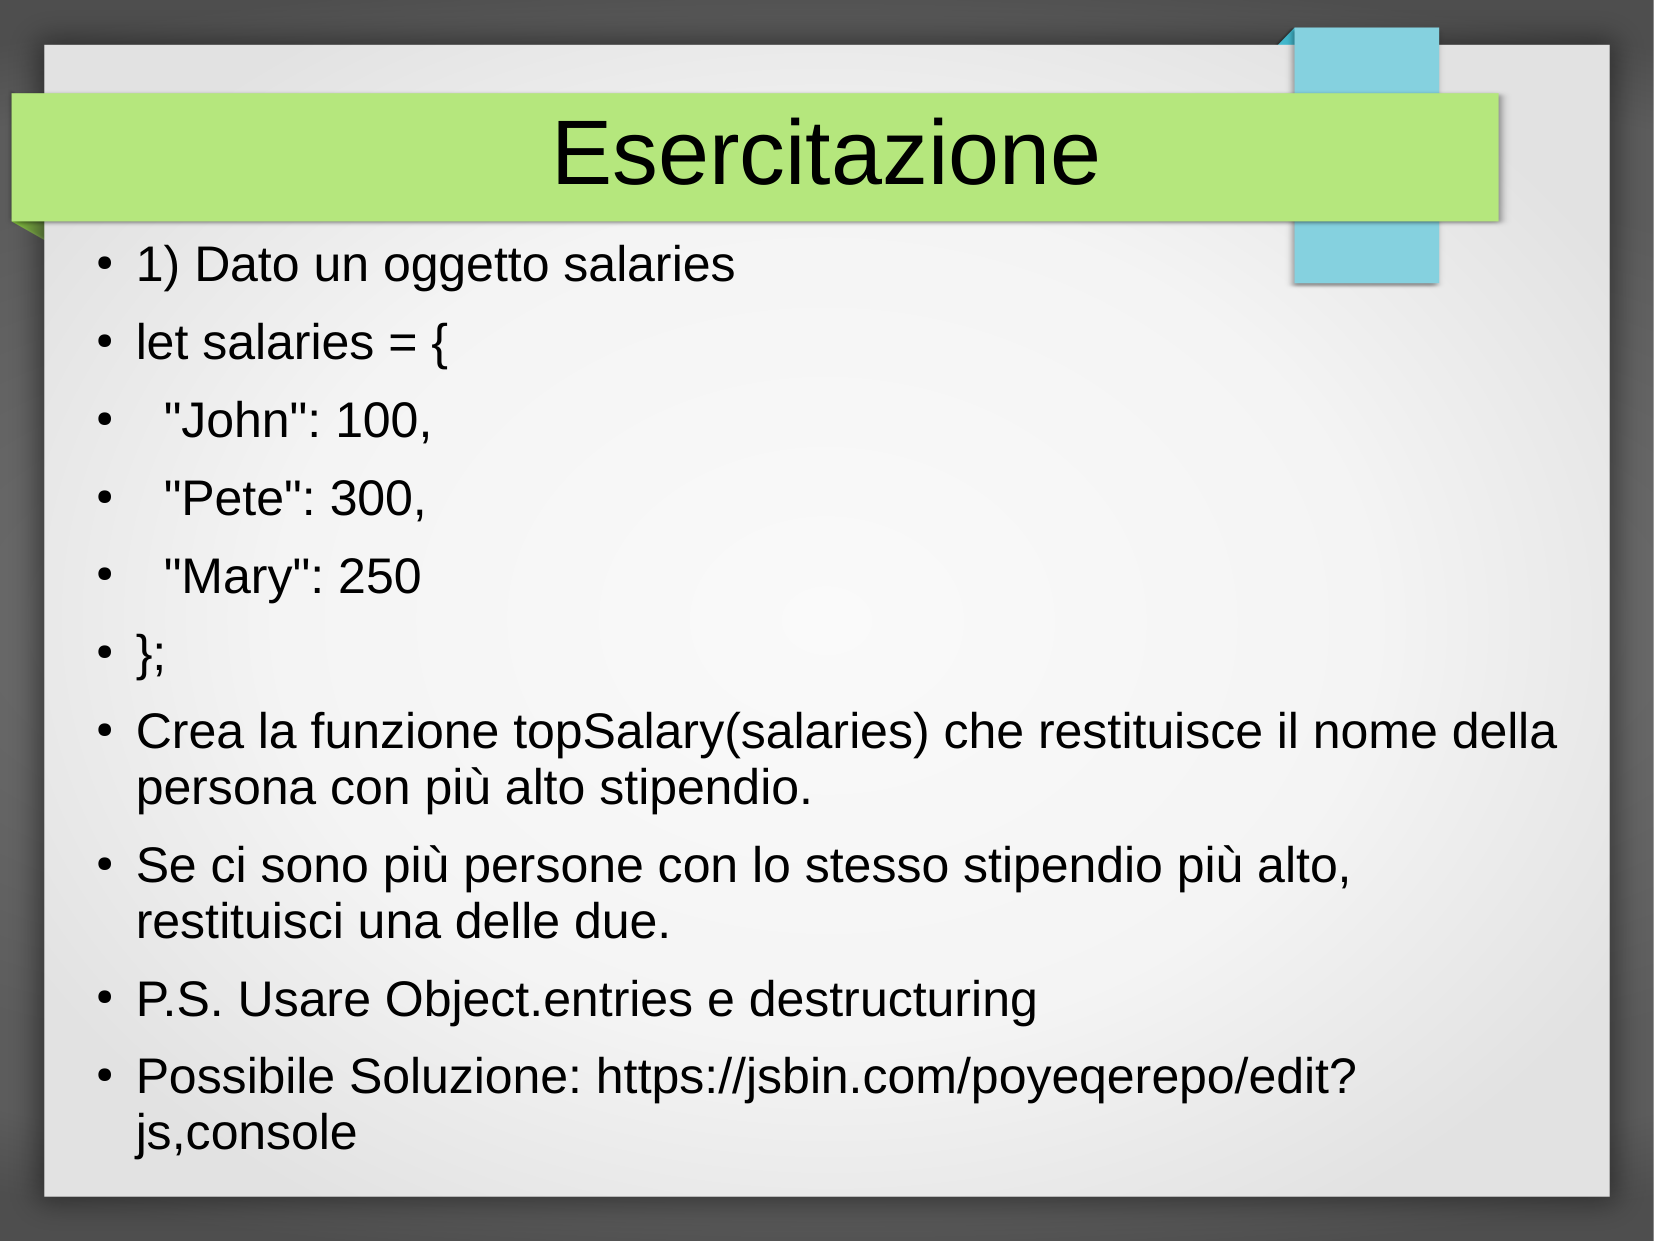

# Esercitazione
1) Dato un oggetto salaries
let salaries = {
 "John": 100,
 "Pete": 300,
 "Mary": 250
};
Crea la funzione topSalary(salaries) che restituisce il nome della persona con più alto stipendio.
Se ci sono più persone con lo stesso stipendio più alto, restituisci una delle due.
P.S. Usare Object.entries e destructuring
Possibile Soluzione: https://jsbin.com/poyeqerepo/edit?js,console